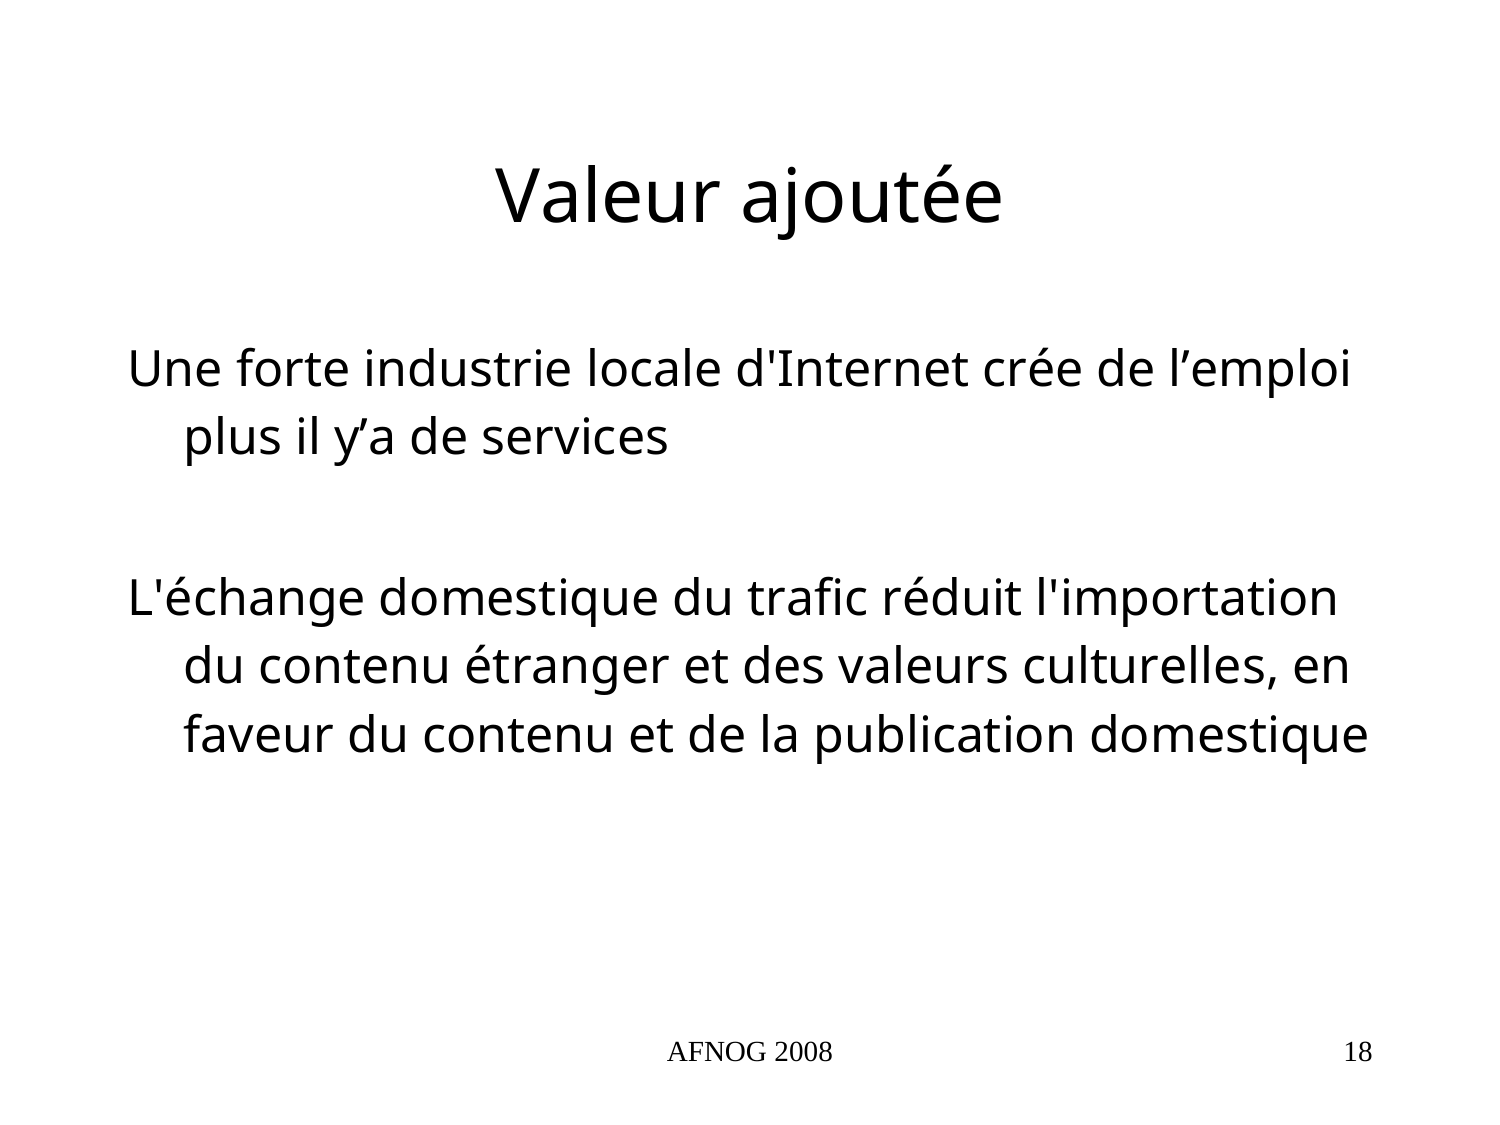

# Valeur ajoutée
Une forte industrie locale d'Internet crée de l’emploi plus il y’a de services
L'échange domestique du trafic réduit l'importation du contenu étranger et des valeurs culturelles, en faveur du contenu et de la publication domestique
AFNOG 2008